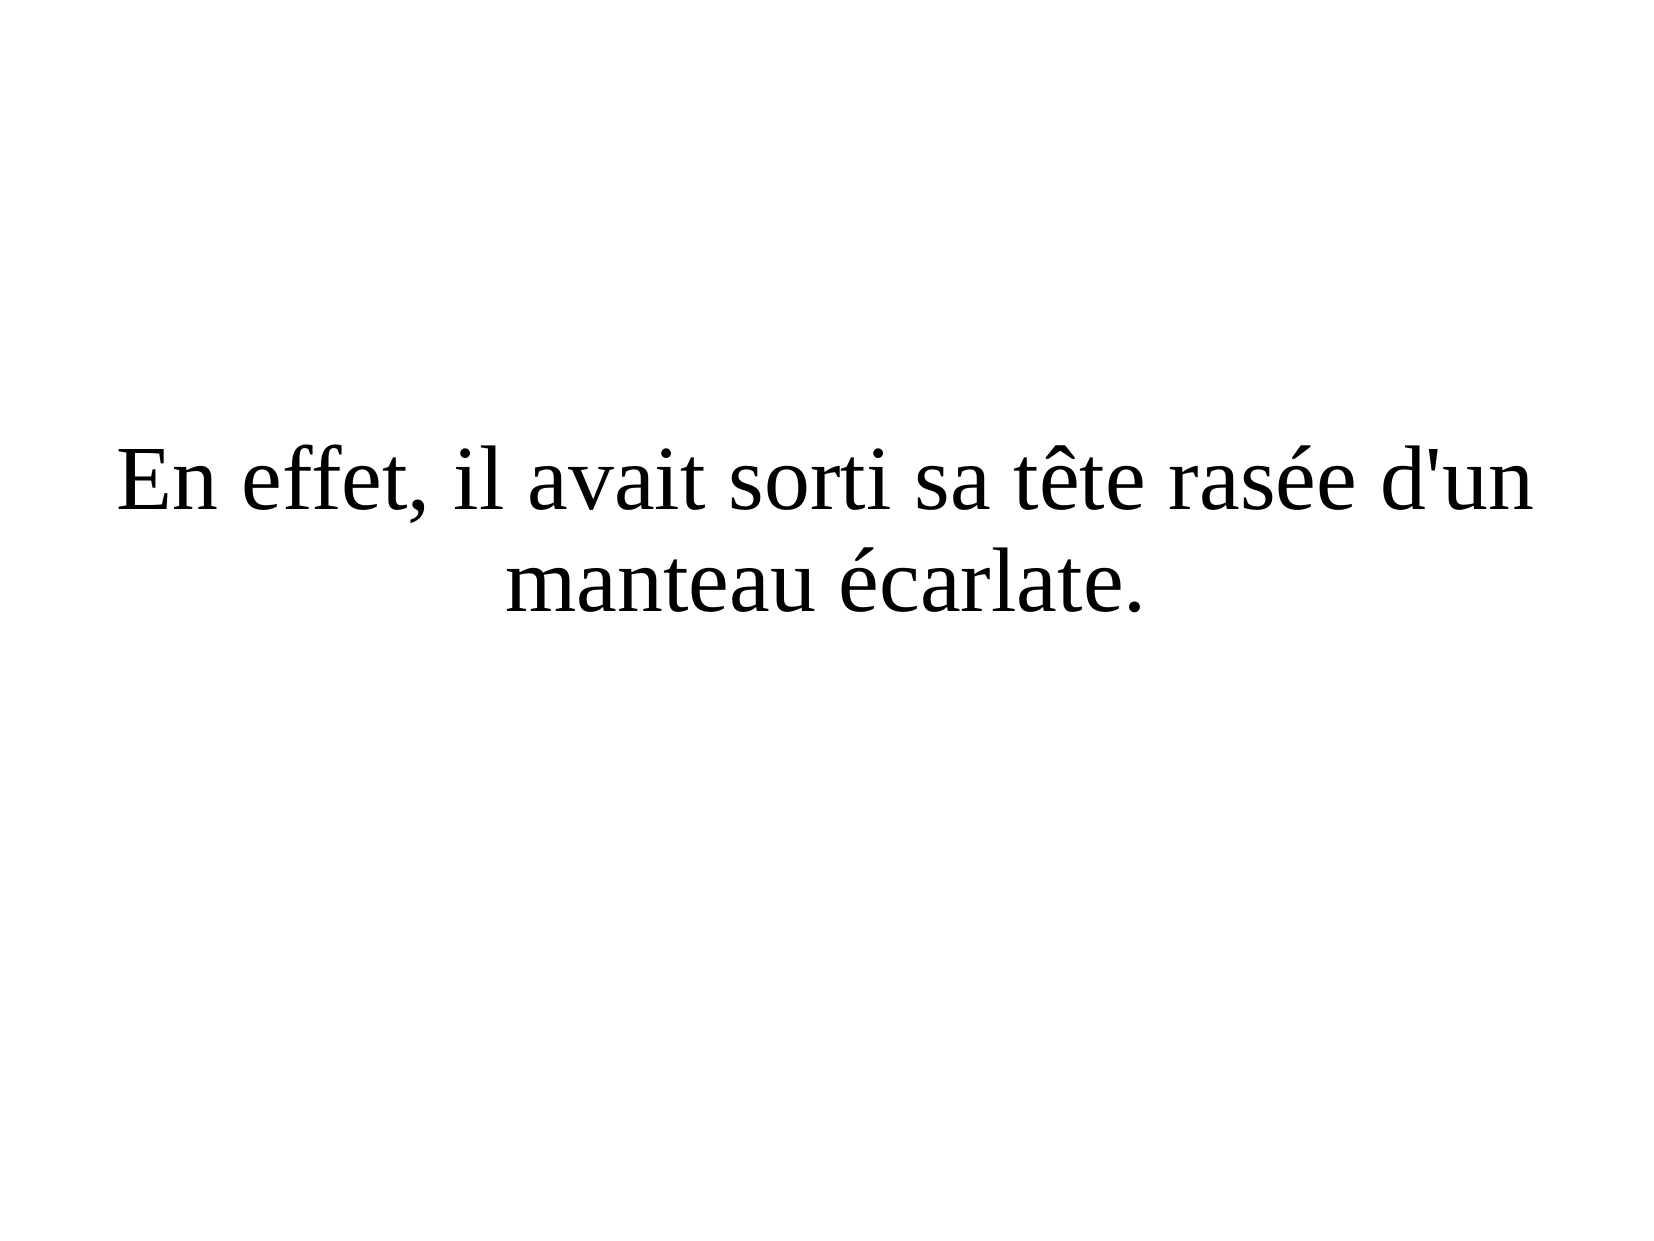

# En effet, il avait sorti sa tête rasée d'un manteau écarlate.